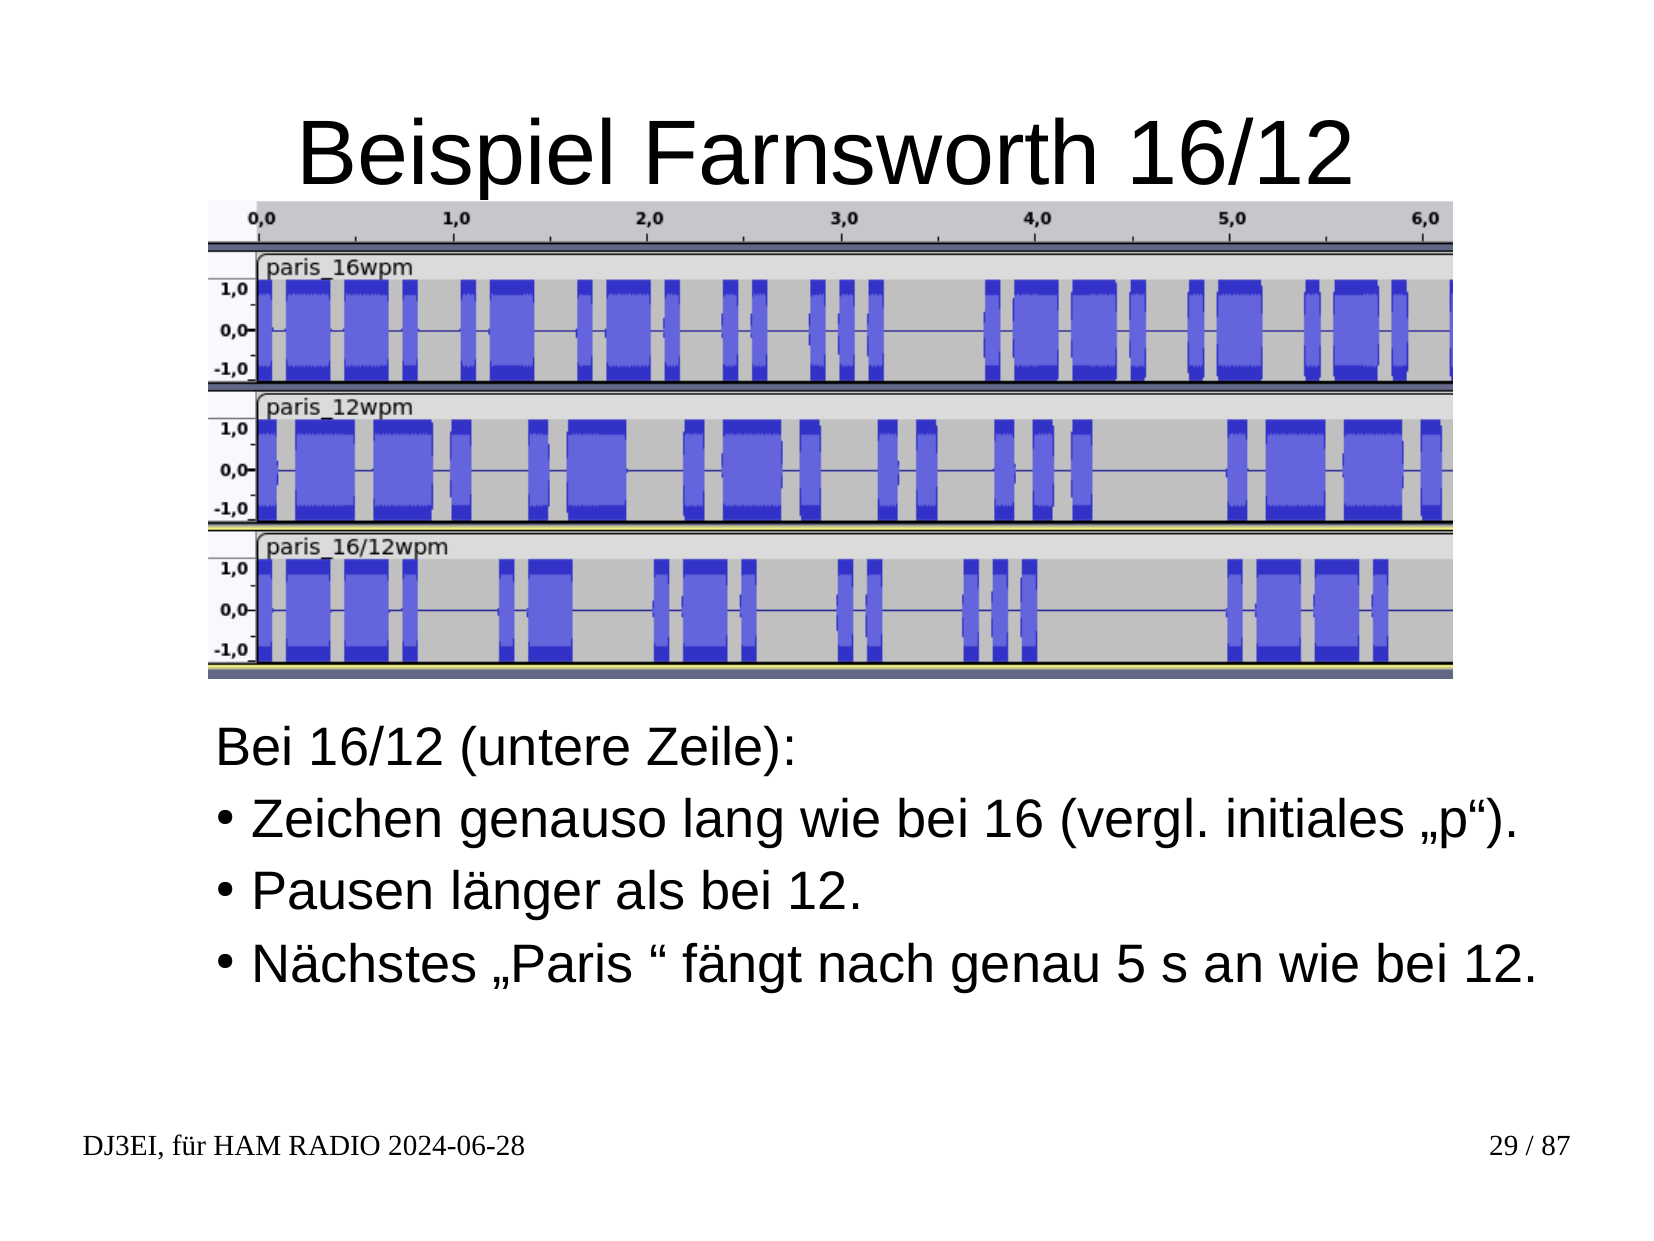

# Beispiel Farnsworth 16/12
Bei 16/12 (untere Zeile):
Zeichen genauso lang wie bei 16 (vergl. initiales „p“).
Pausen länger als bei 12.
Nächstes „Paris “ fängt nach genau 5 s an wie bei 12.
29